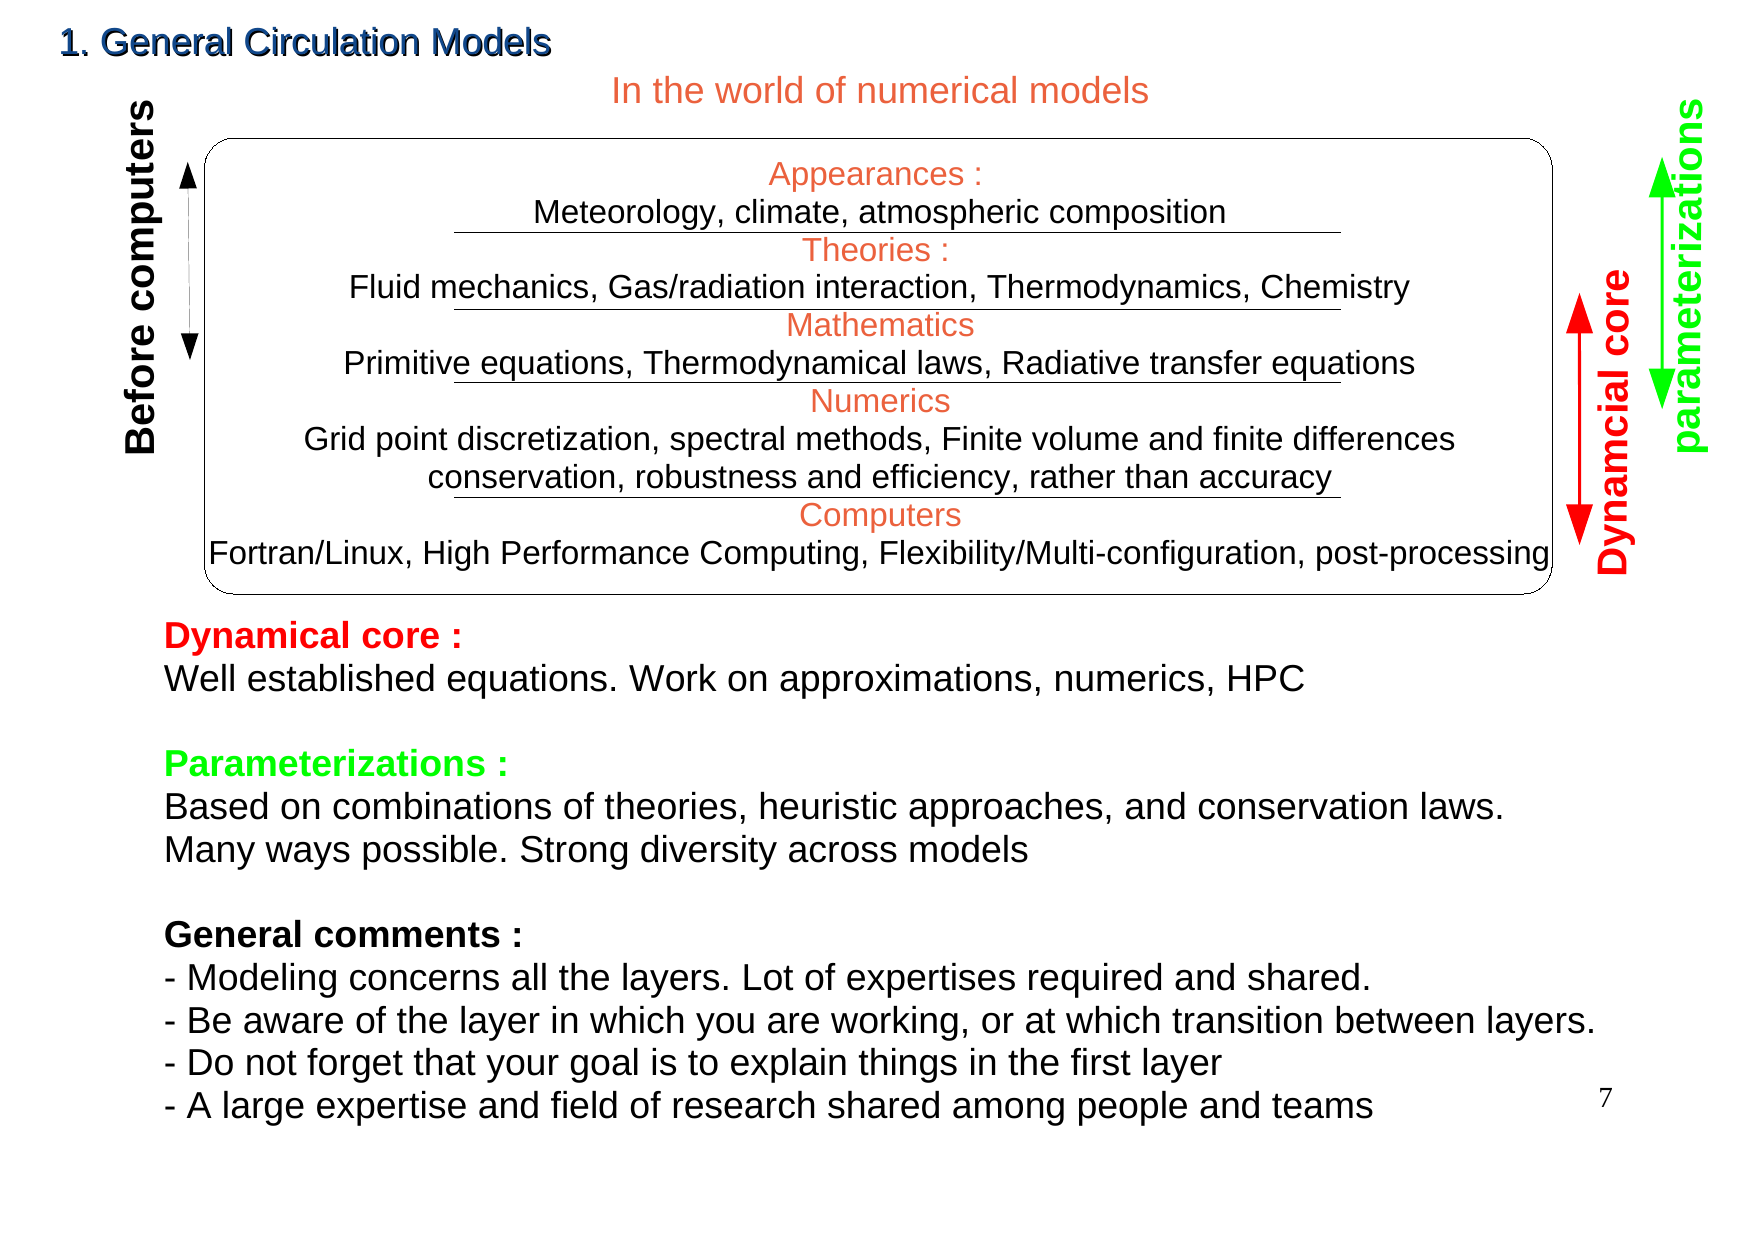

1. General Circulation Models
In the world of numerical models
Appearances :
Meteorology, climate, atmospheric composition
Theories :
Fluid mechanics, Gas/radiation interaction, Thermodynamics, Chemistry
Mathematics
Primitive equations, Thermodynamical laws, Radiative transfer equations
Numerics
Grid point discretization, spectral methods, Finite volume and finite differences
conservation, robustness and efficiency, rather than accuracy
Computers
Fortran/Linux, High Performance Computing, Flexibility/Multi-configuration, post-processing
Dynamical core :
Well established equations. Work on approximations, numerics, HPC
Parameterizations :
Based on combinations of theories, heuristic approaches, and conservation laws.
Many ways possible. Strong diversity across models
General comments :
- Modeling concerns all the layers. Lot of expertises required and shared.
- Be aware of the layer in which you are working, or at which transition between layers.
- Do not forget that your goal is to explain things in the first layer
- A large expertise and field of research shared among people and teams
parameterizations
Before computers
Dynamcial core
7